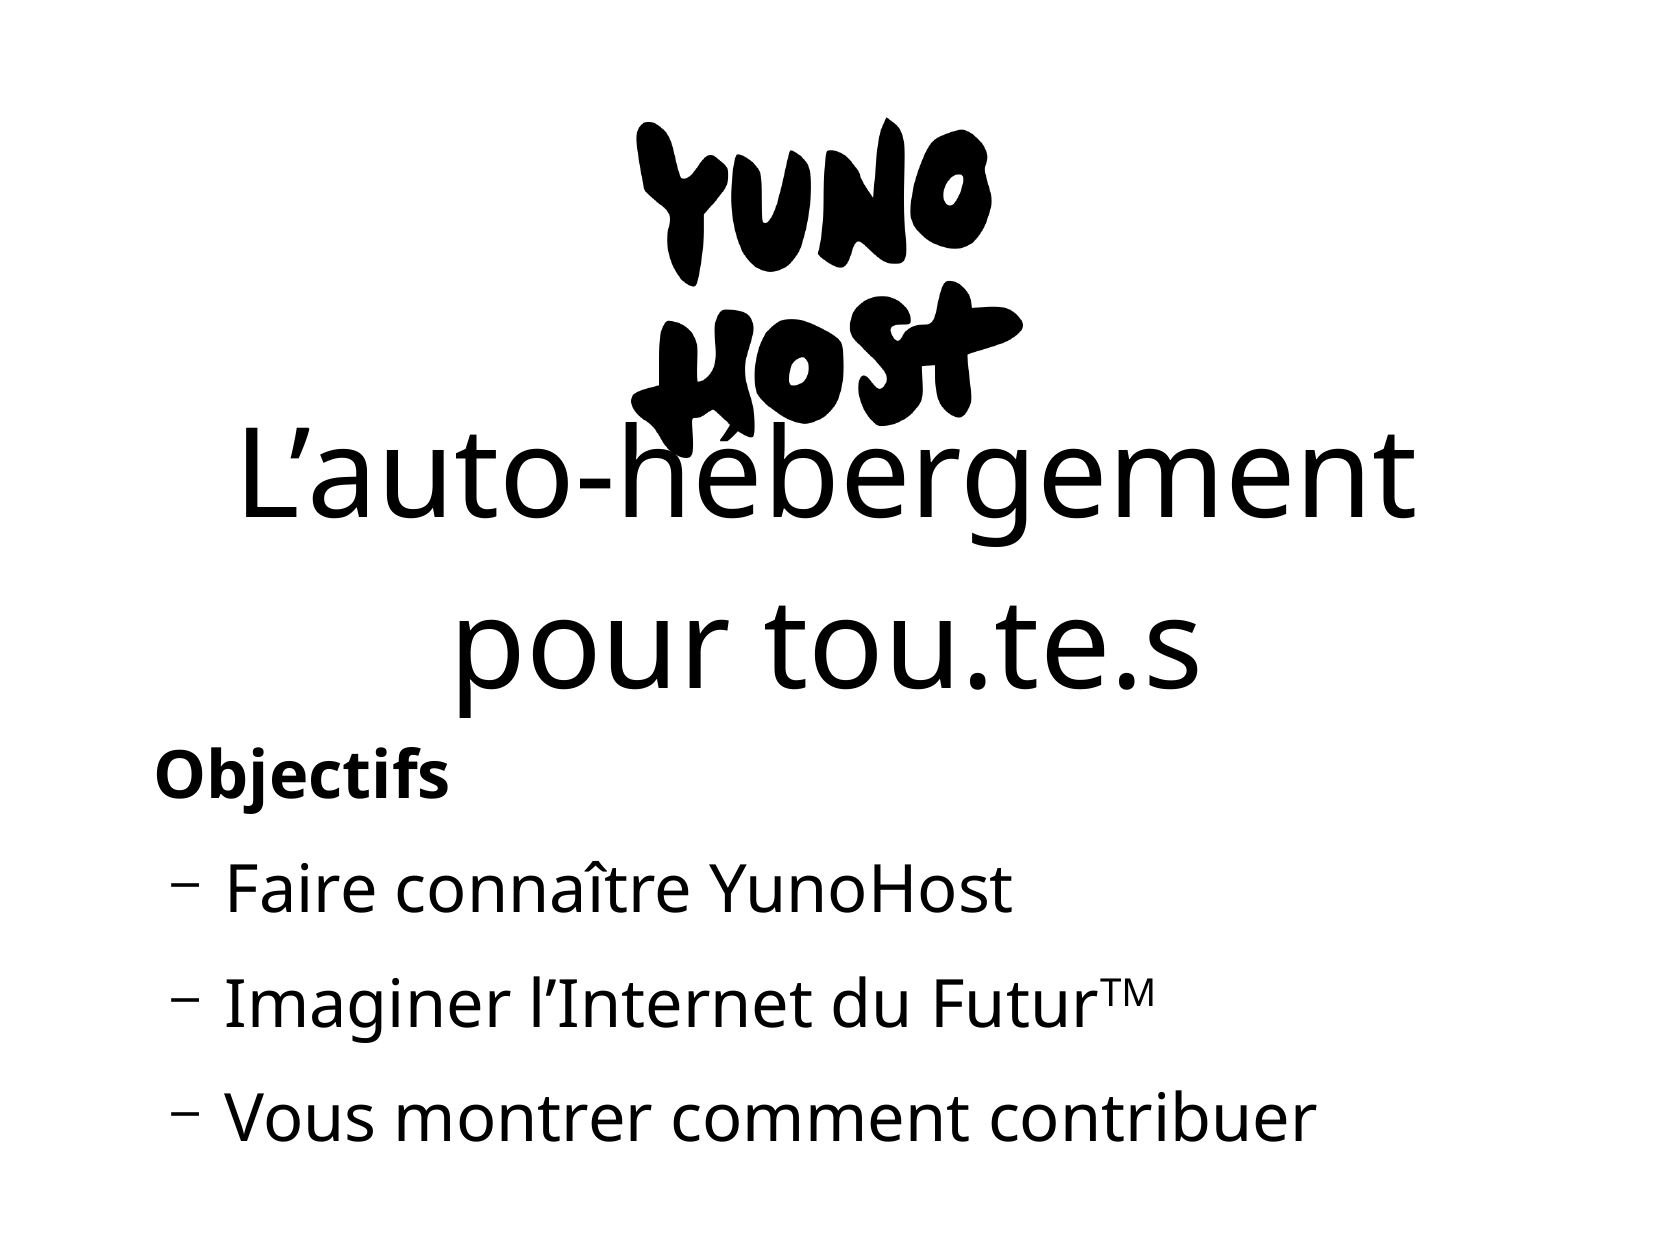

L’auto-hébergement pour tou.te.s
# Objectifs
Faire connaître YunoHost
Imaginer l’Internet du FuturTM
Vous montrer comment contribuer